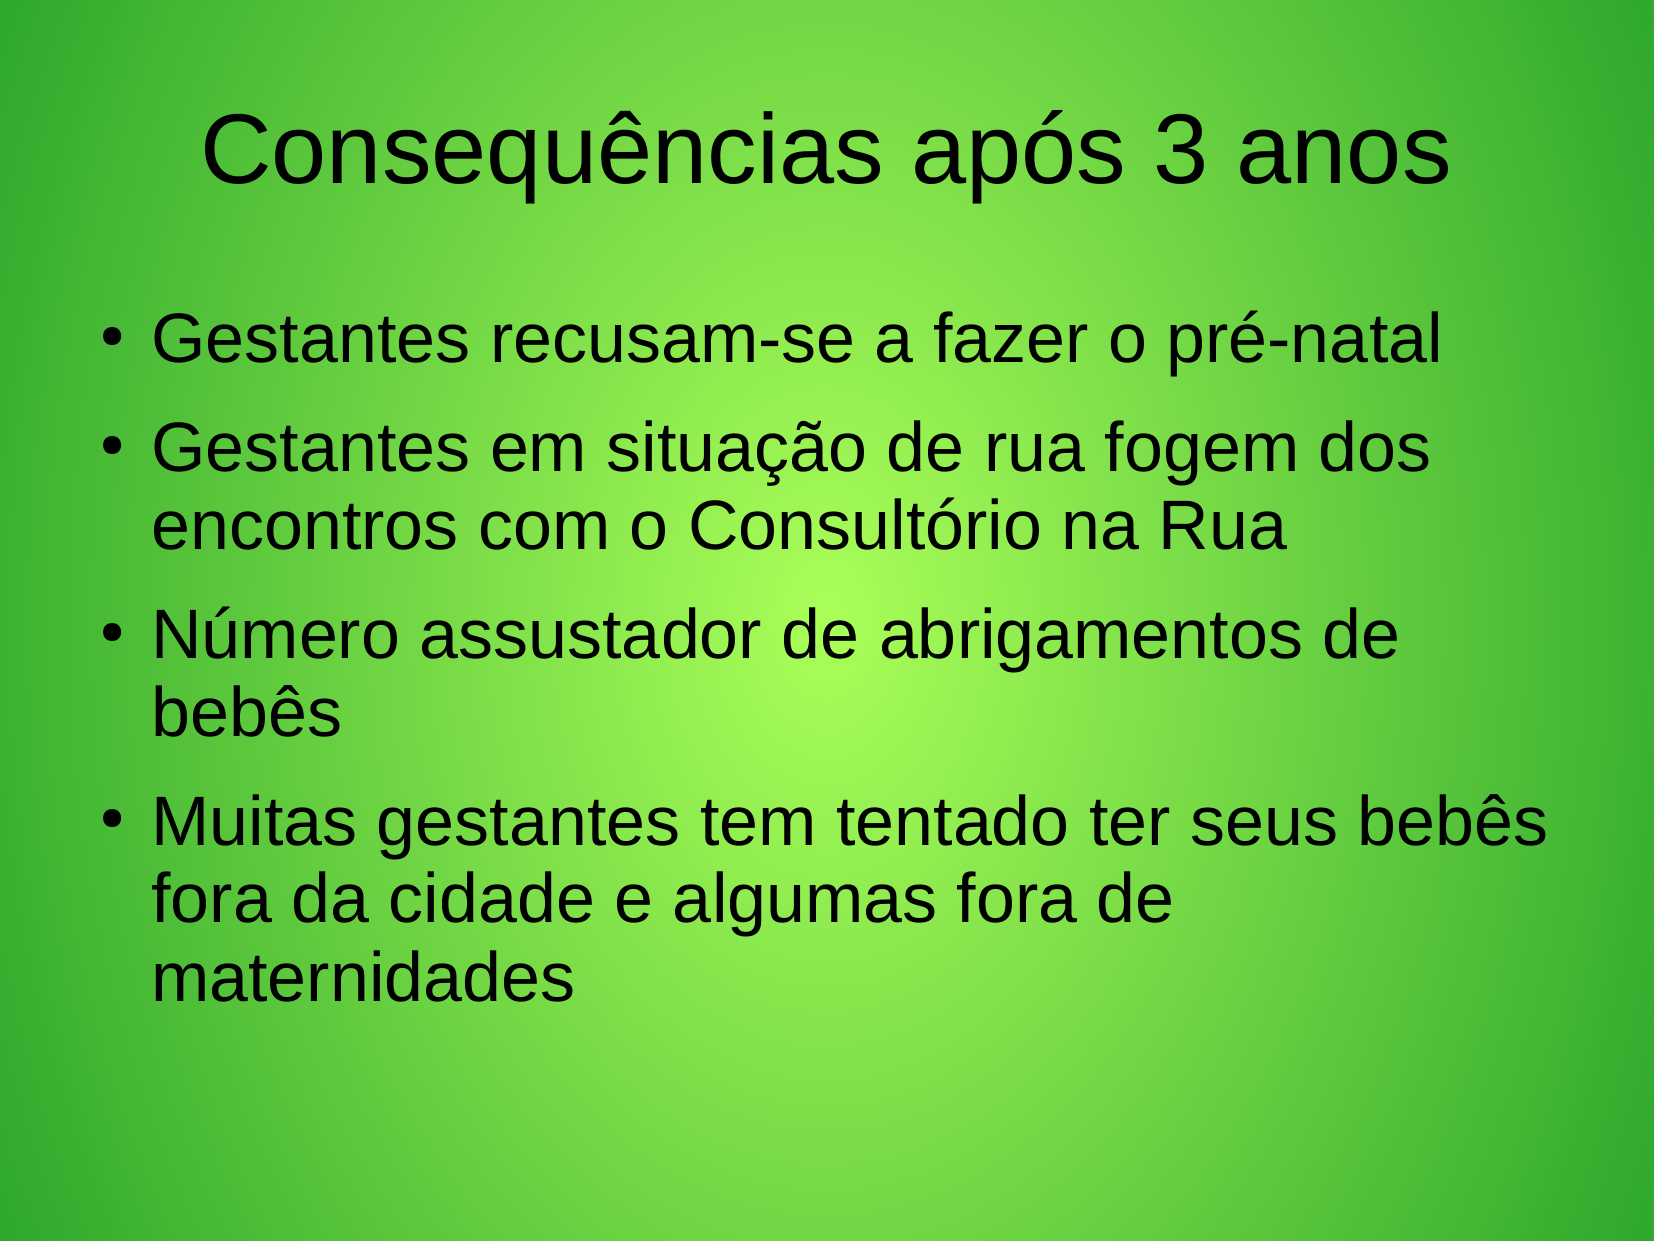

# Consequências após 3 anos
Gestantes recusam-se a fazer o pré-natal
Gestantes em situação de rua fogem dos encontros com o Consultório na Rua
Número assustador de abrigamentos de bebês
Muitas gestantes tem tentado ter seus bebês fora da cidade e algumas fora de maternidades